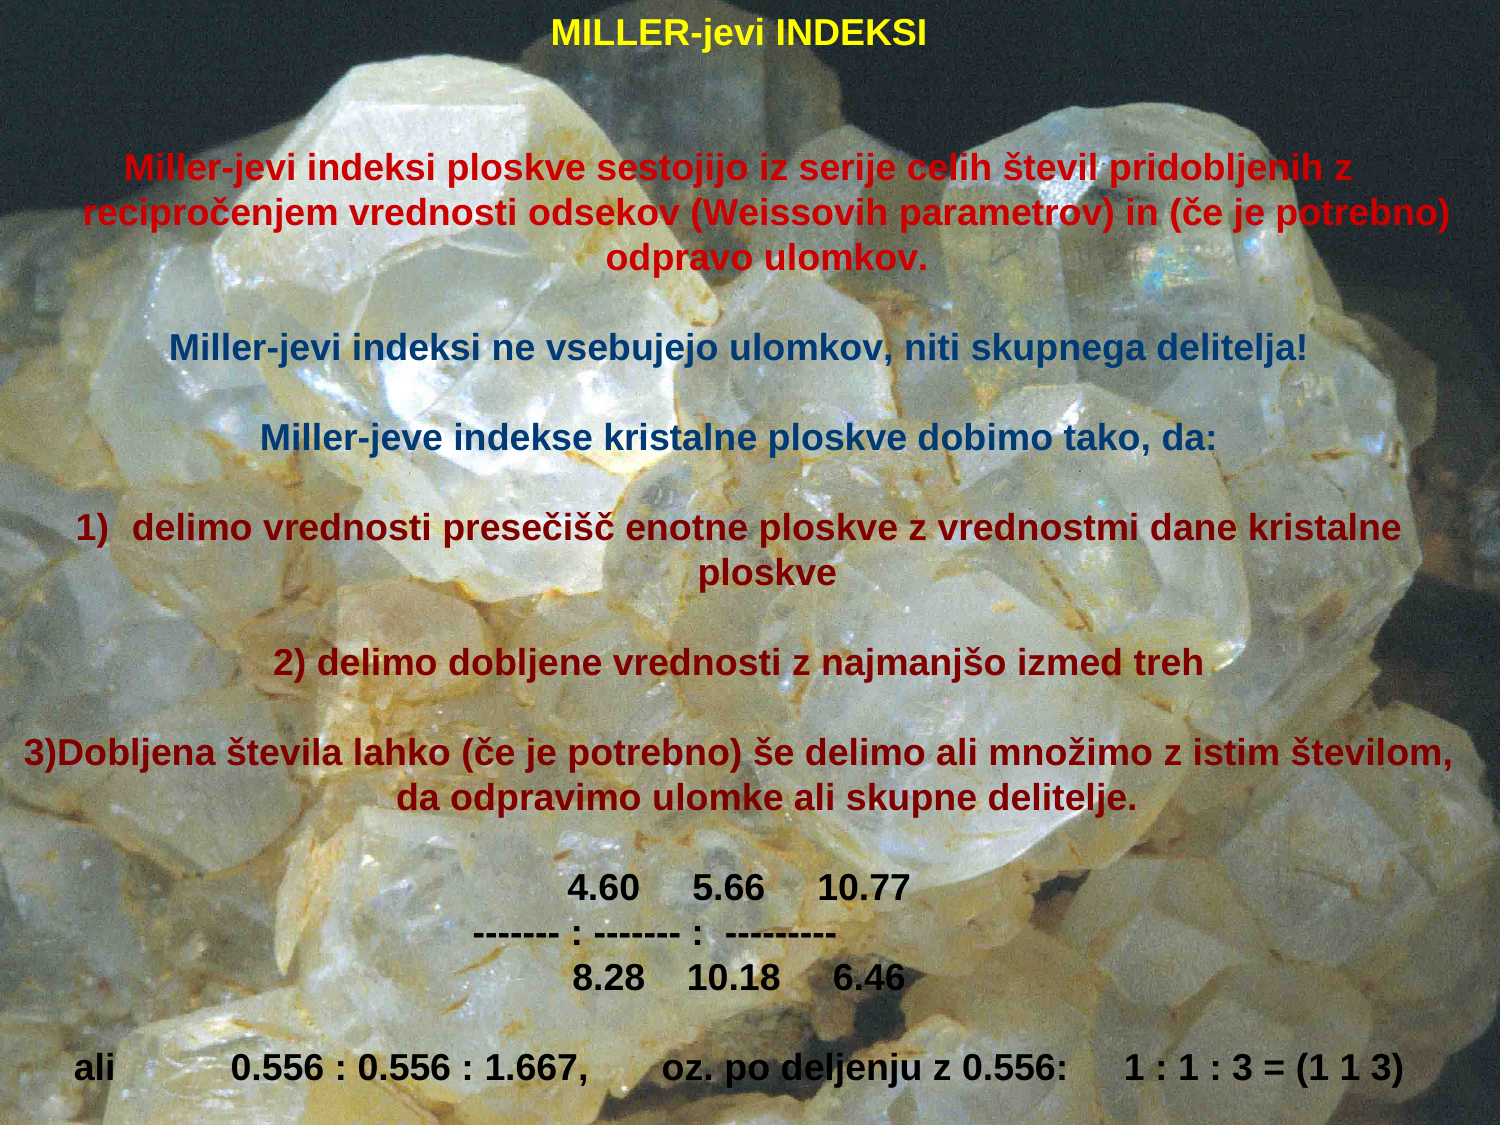

MILLER-jevi INDEKSI
Miller-jevi indeksi ploskve sestojijo iz serije celih števil pridobljenih z recipročenjem vrednosti odsekov (Weissovih parametrov) in (če je potrebno) odpravo ulomkov.
Miller-jevi indeksi ne vsebujejo ulomkov, niti skupnega delitelja!
Miller-jeve indekse kristalne ploskve dobimo tako, da:
delimo vrednosti presečišč enotne ploskve z vrednostmi dane kristalne ploskve
2) delimo dobljene vrednosti z najmanjšo izmed treh
3)Dobljena števila lahko (če je potrebno) še delimo ali množimo z istim številom, da odpravimo ulomke ali skupne delitelje.
4.60 5.66 10.77
------- : ------- : ---------
8.28 10.18 6.46
ali 0.556 : 0.556 : 1.667, oz. po deljenju z 0.556:	1 : 1 : 3 = (1 1 3)